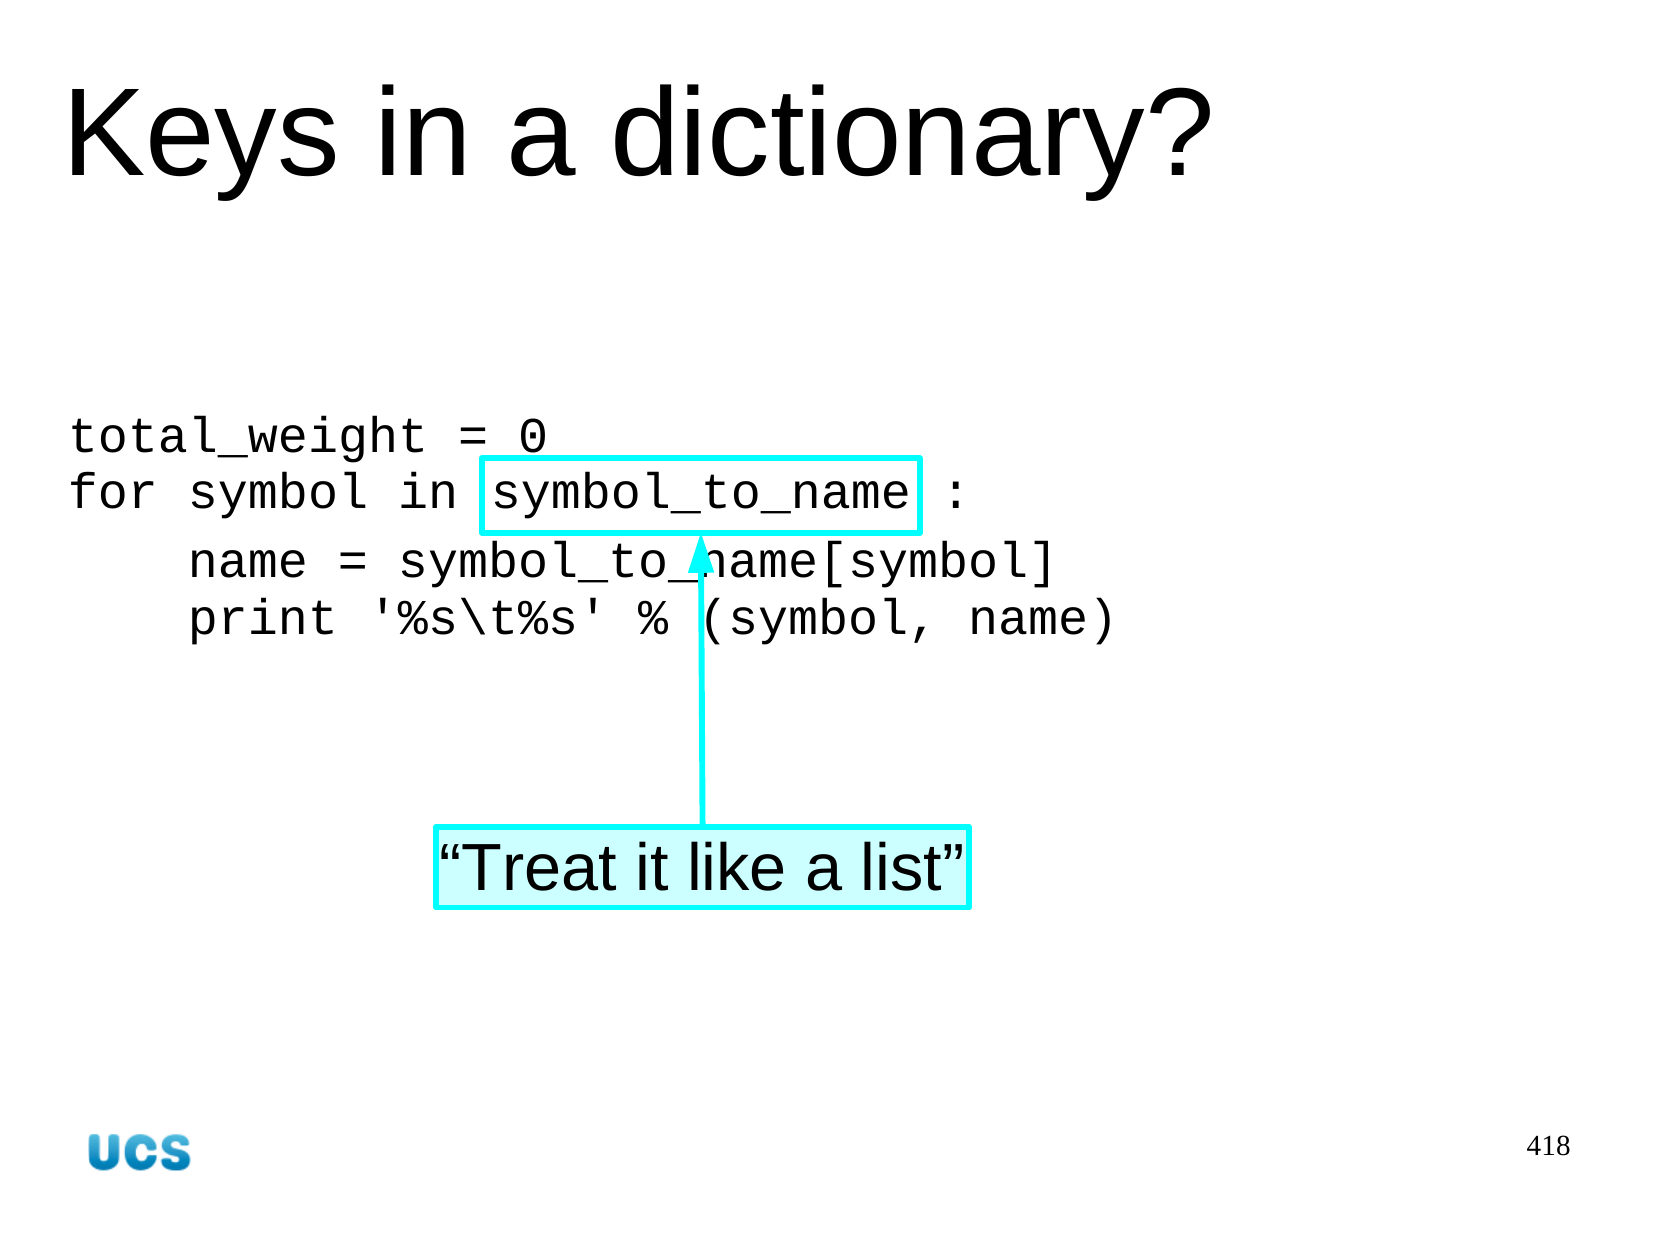

Keys in a dictionary?
total_weight = 0
for symbol in
symbol_to_name
:
 name = symbol_to_name[symbol]
 print '%s\t%s' % (symbol, name)
“Treat it like a list”
418